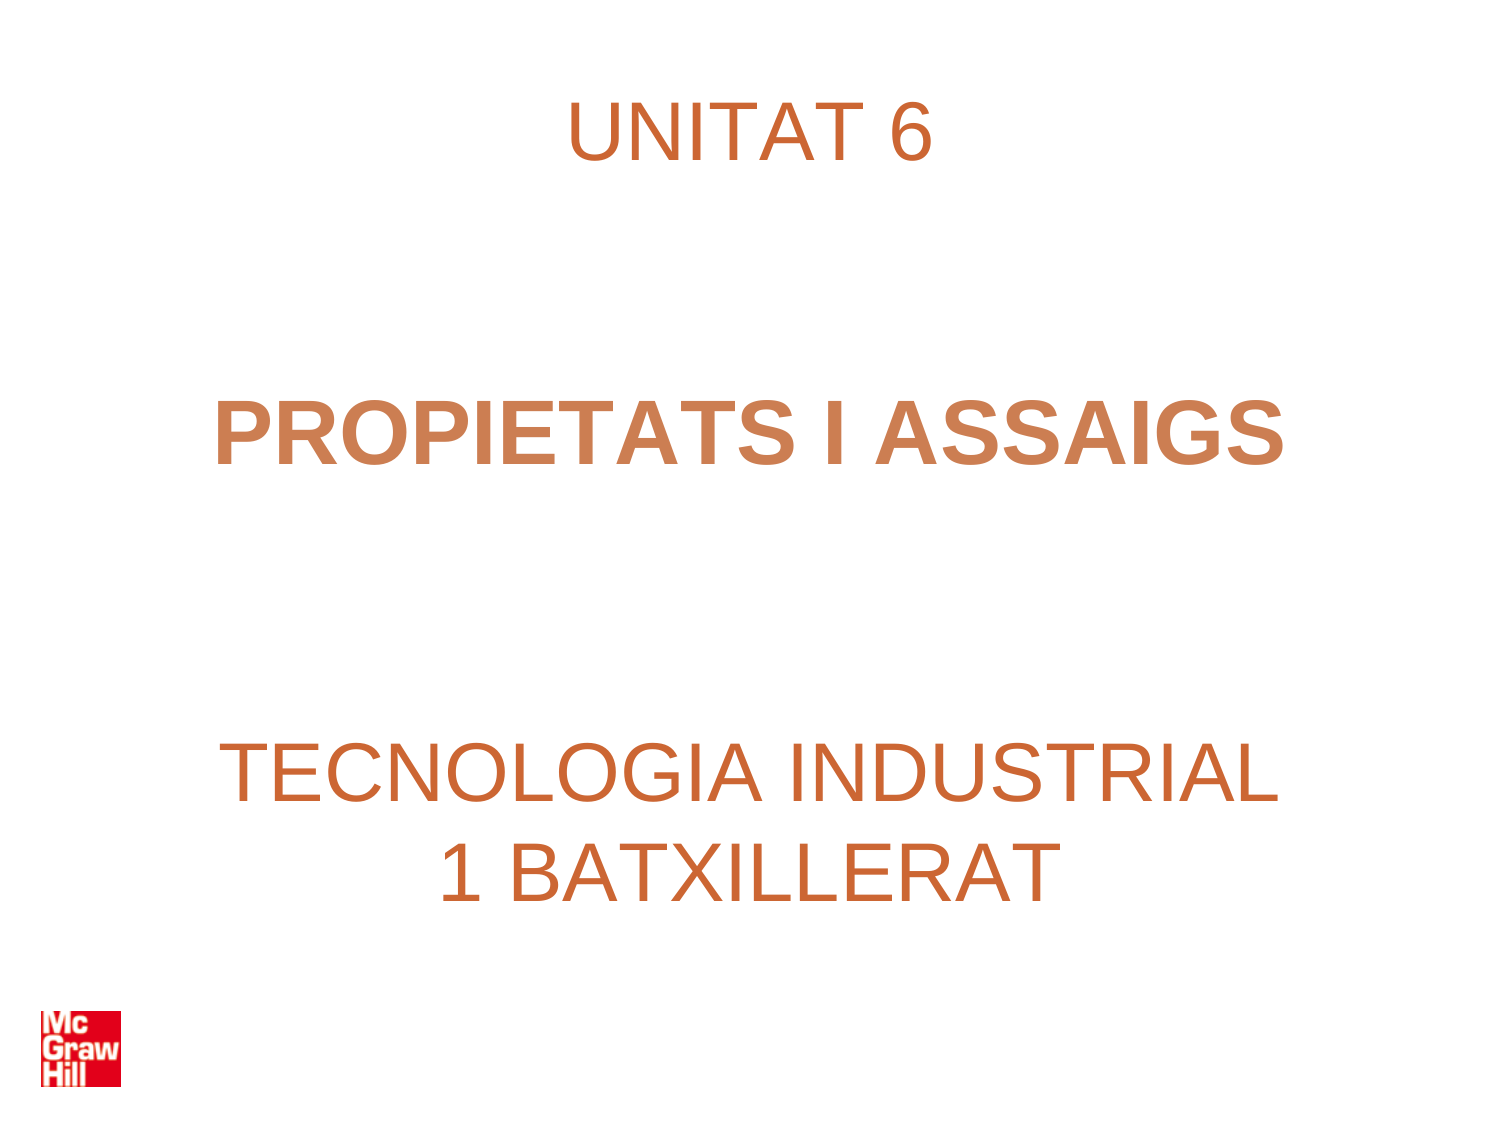

UNITAT 6
PROPIETATS I ASSAIGS
TECNOLOGIA INDUSTRIAL
1 BATXILLERAT